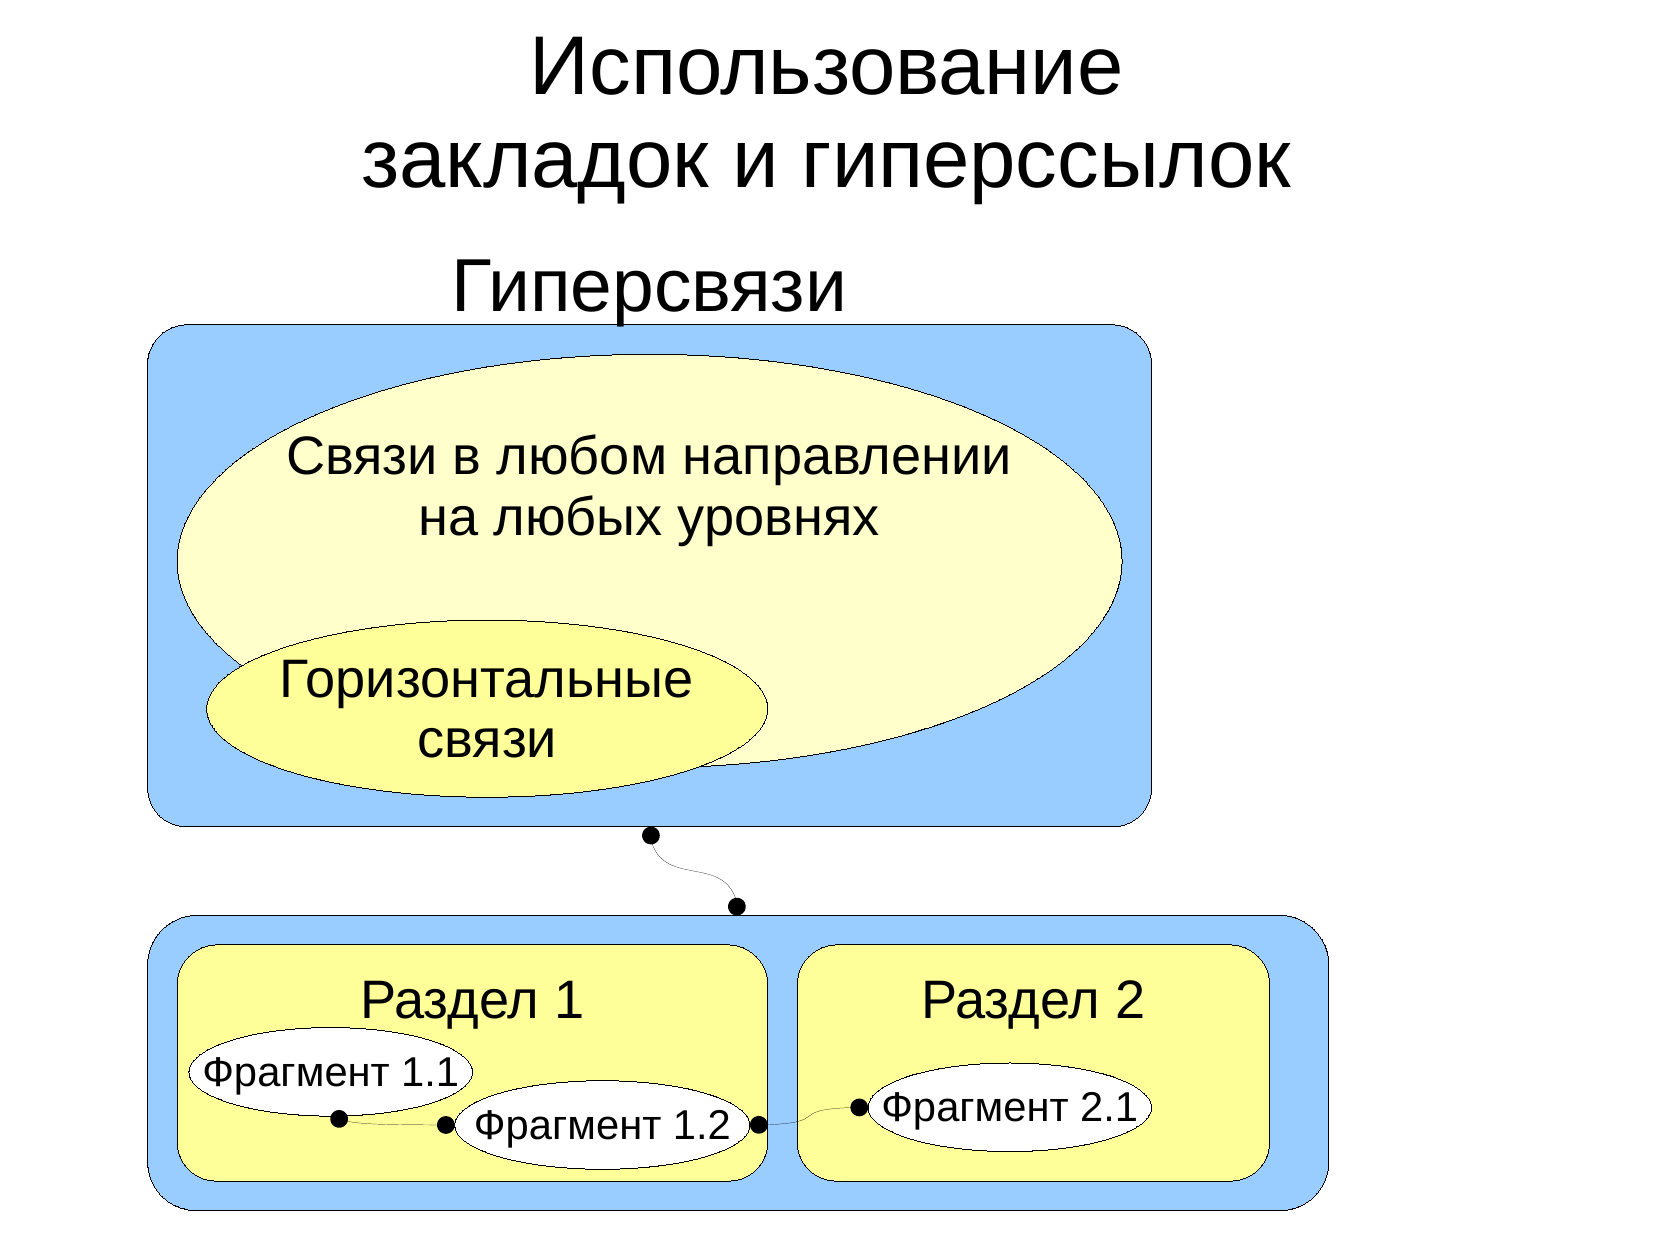

Использование
закладок и гиперссылок
Гиперсвязи
Связи в любом направлении
на любых уровнях
Горизонтальные
связи
Раздел 1
Раздел 2
Фрагмент 1.1
Фрагмент 2.1
Фрагмент 1.2